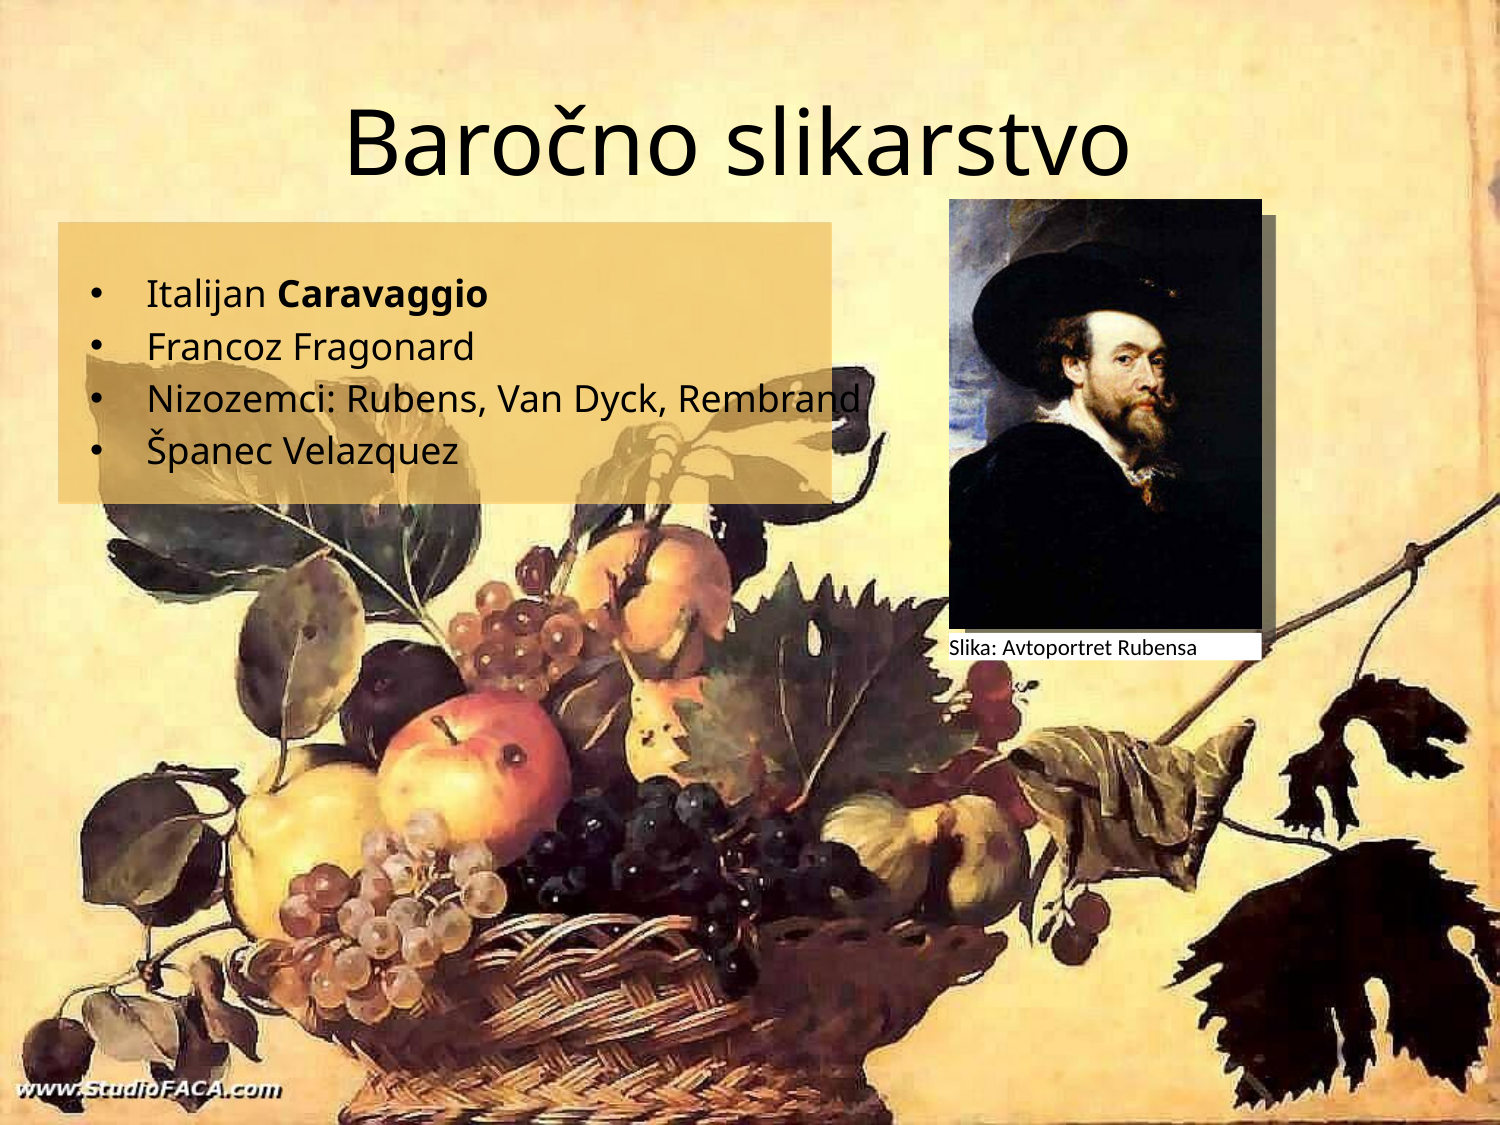

# Baročno slikarstvo
Italijan Caravaggio
Francoz Fragonard
Nizozemci: Rubens, Van Dyck, Rembrand
Španec Velazquez
Slika: Avtoportret Rubensa